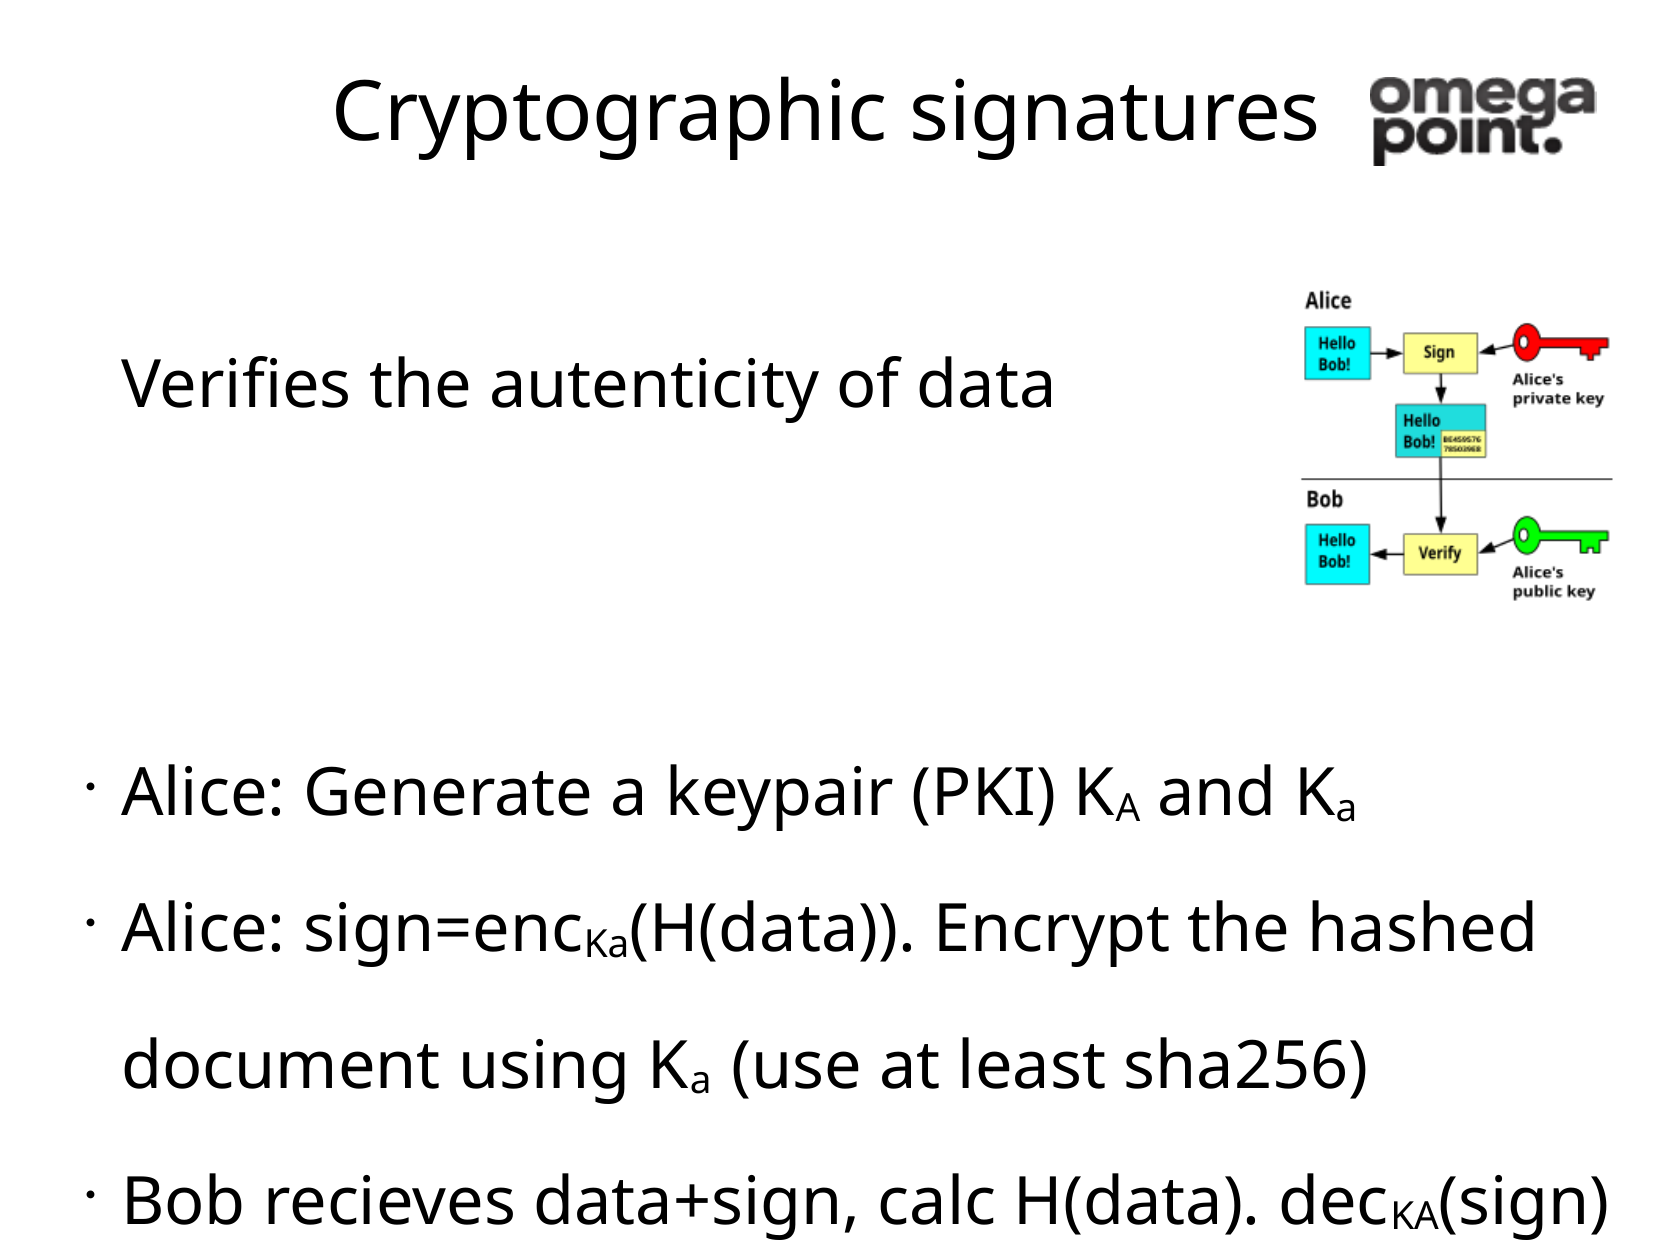

Cryptographic signatures
Verifies the autenticity of data
Alice: Generate a keypair (PKI) KA and Ka
Alice: sign=encKa(H(data)). Encrypt the hashed document using Ka (use at least sha256)
Bob recieves data+sign, calc H(data). decKA(sign) = H(data)? Decrypts signature using KA